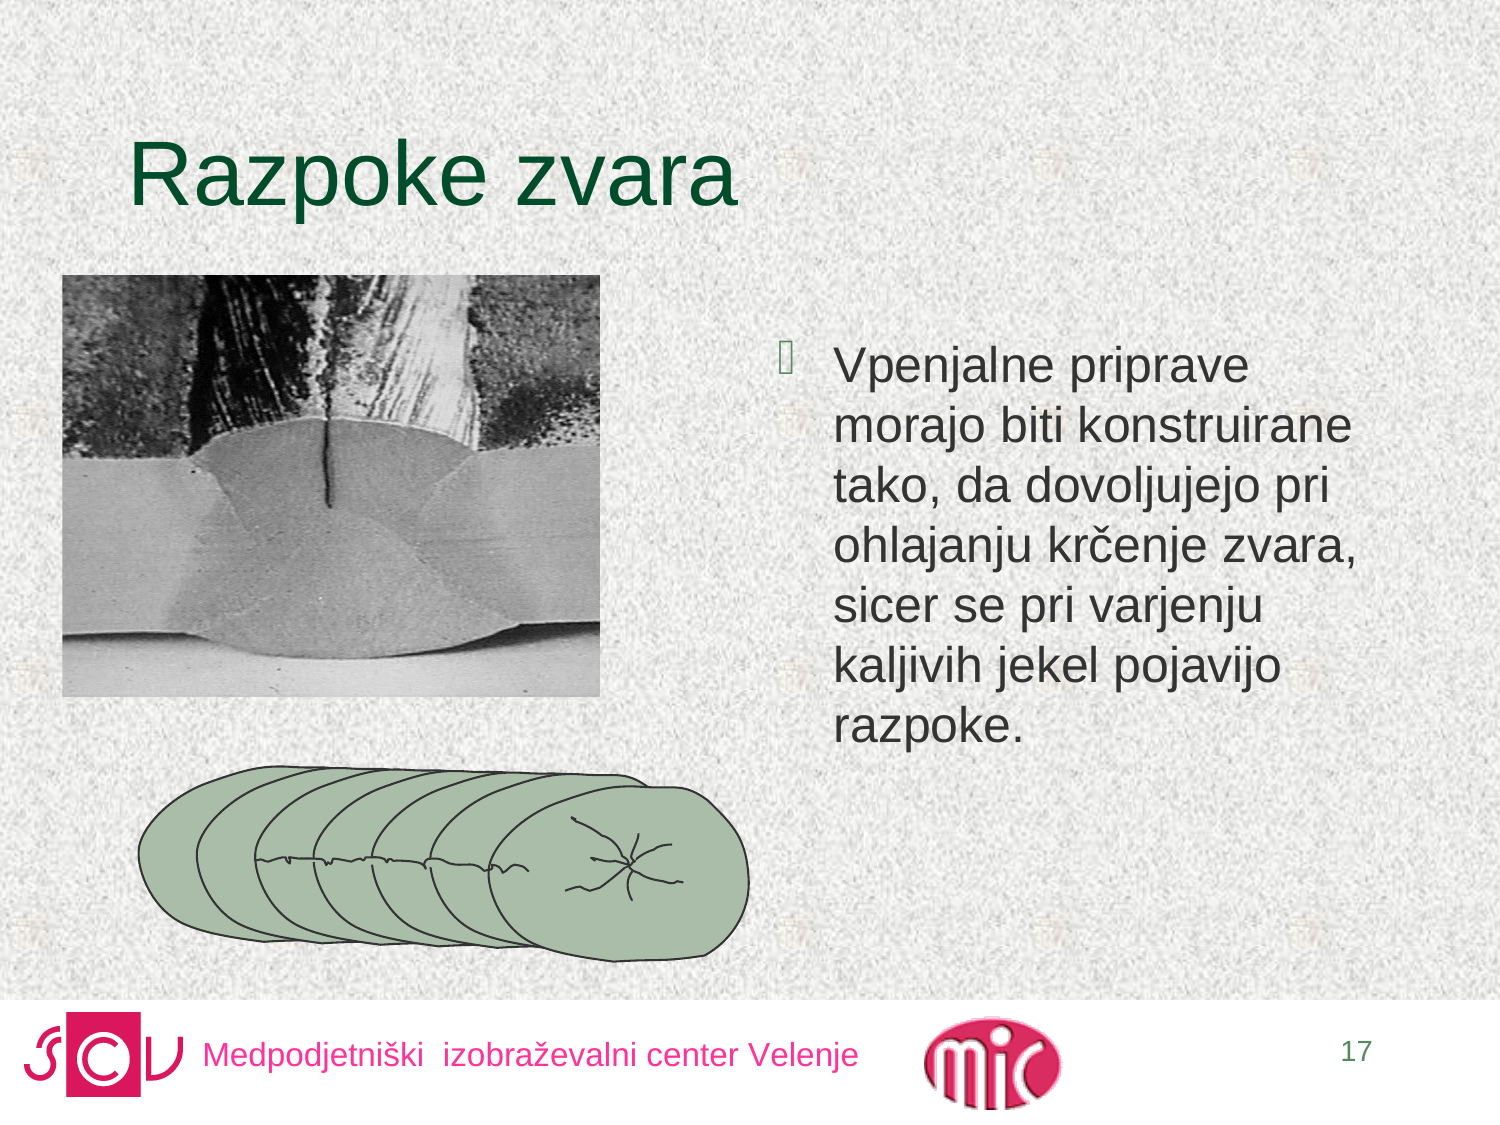

# Razpoke zvara
Vpenjalne priprave morajo biti konstruirane tako, da dovoljujejo pri ohlajanju krčenje zvara, sicer se pri varjenju kaljivih jekel pojavijo razpoke.